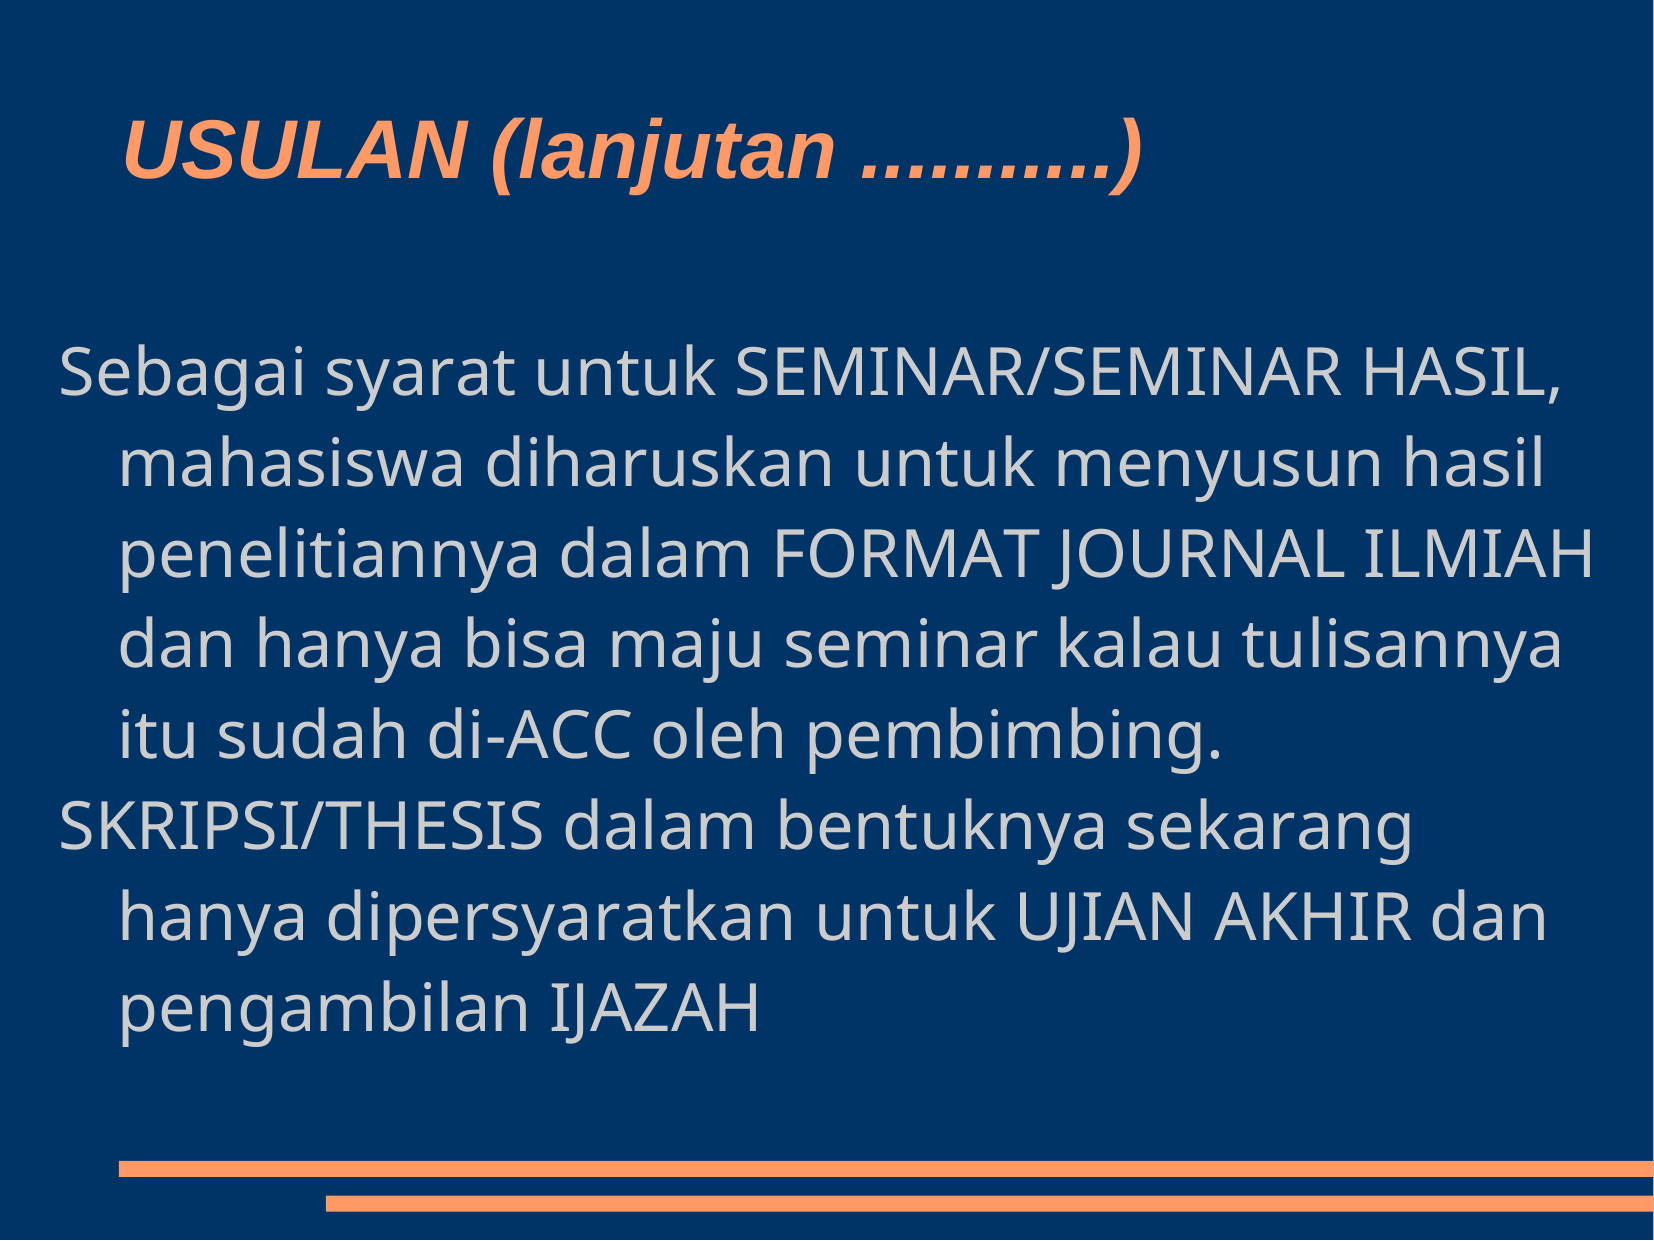

# USULAN (lanjutan ...........)
Sebagai syarat untuk SEMINAR/SEMINAR HASIL, mahasiswa diharuskan untuk menyusun hasil penelitiannya dalam FORMAT JOURNAL ILMIAH dan hanya bisa maju seminar kalau tulisannya itu sudah di-ACC oleh pembimbing.
SKRIPSI/THESIS dalam bentuknya sekarang hanya dipersyaratkan untuk UJIAN AKHIR dan pengambilan IJAZAH